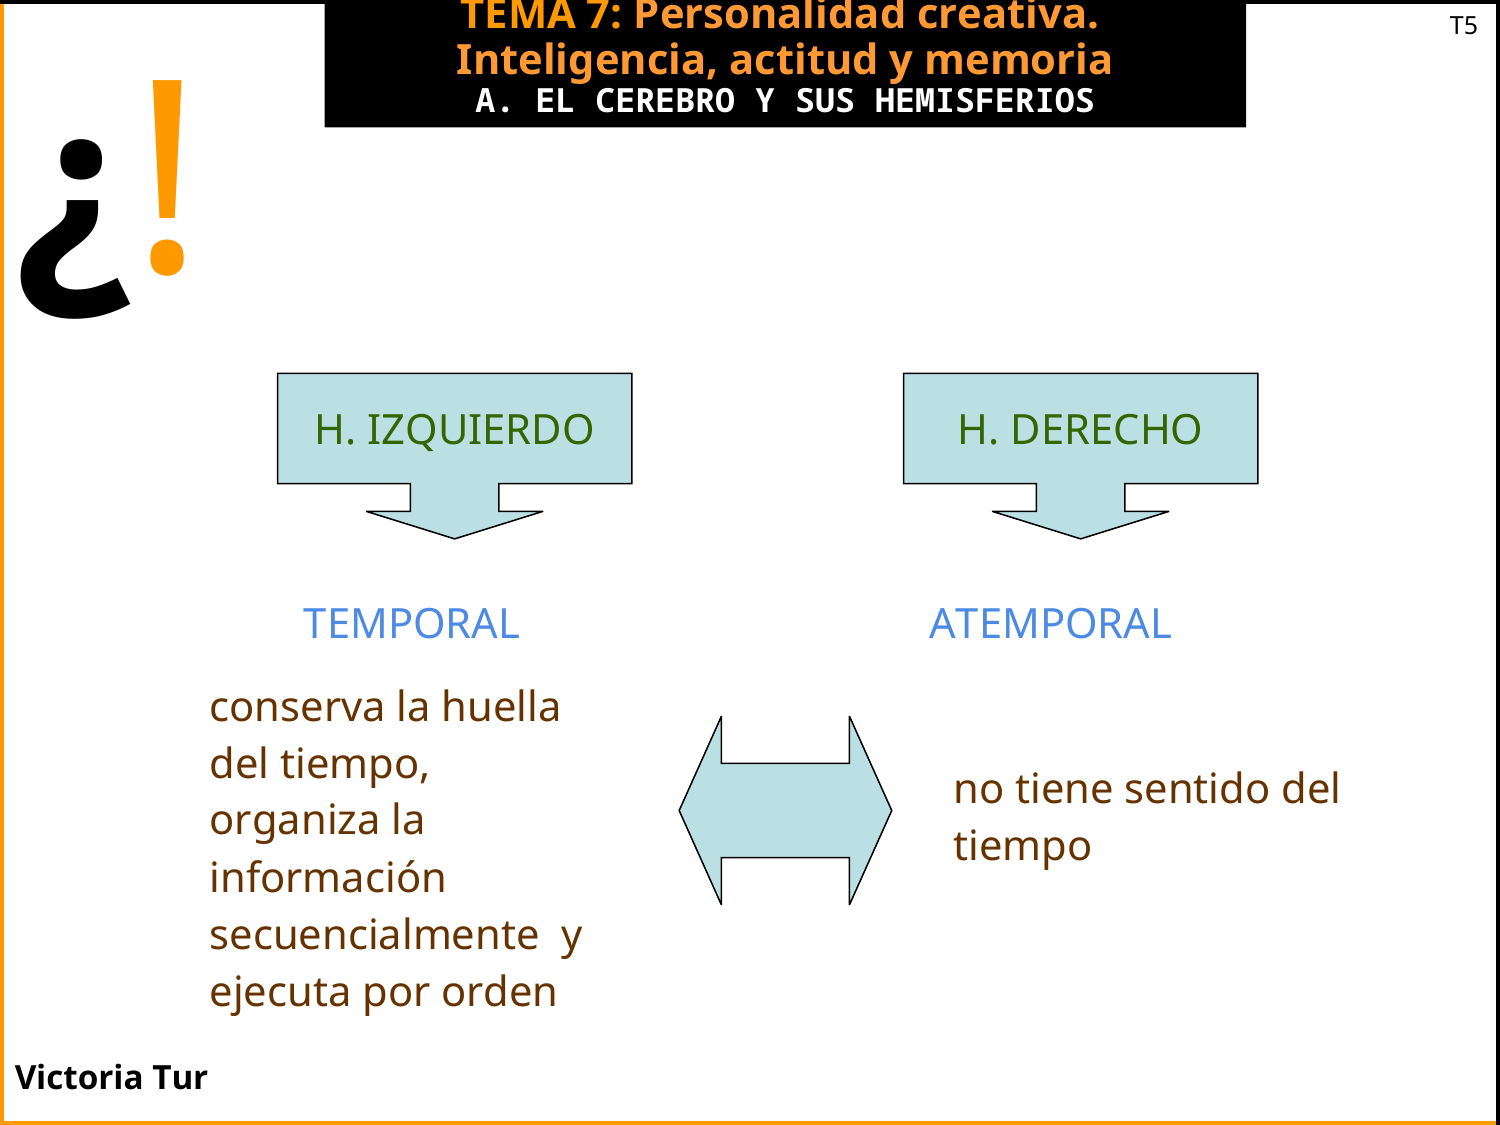

T5
#
H. IZQUIERDO
H. DERECHO
TEMPORAL
 ATEMPORAL
conserva la huella del tiempo, organiza la información secuencialmente y ejecuta por orden
no tiene sentido del tiempo